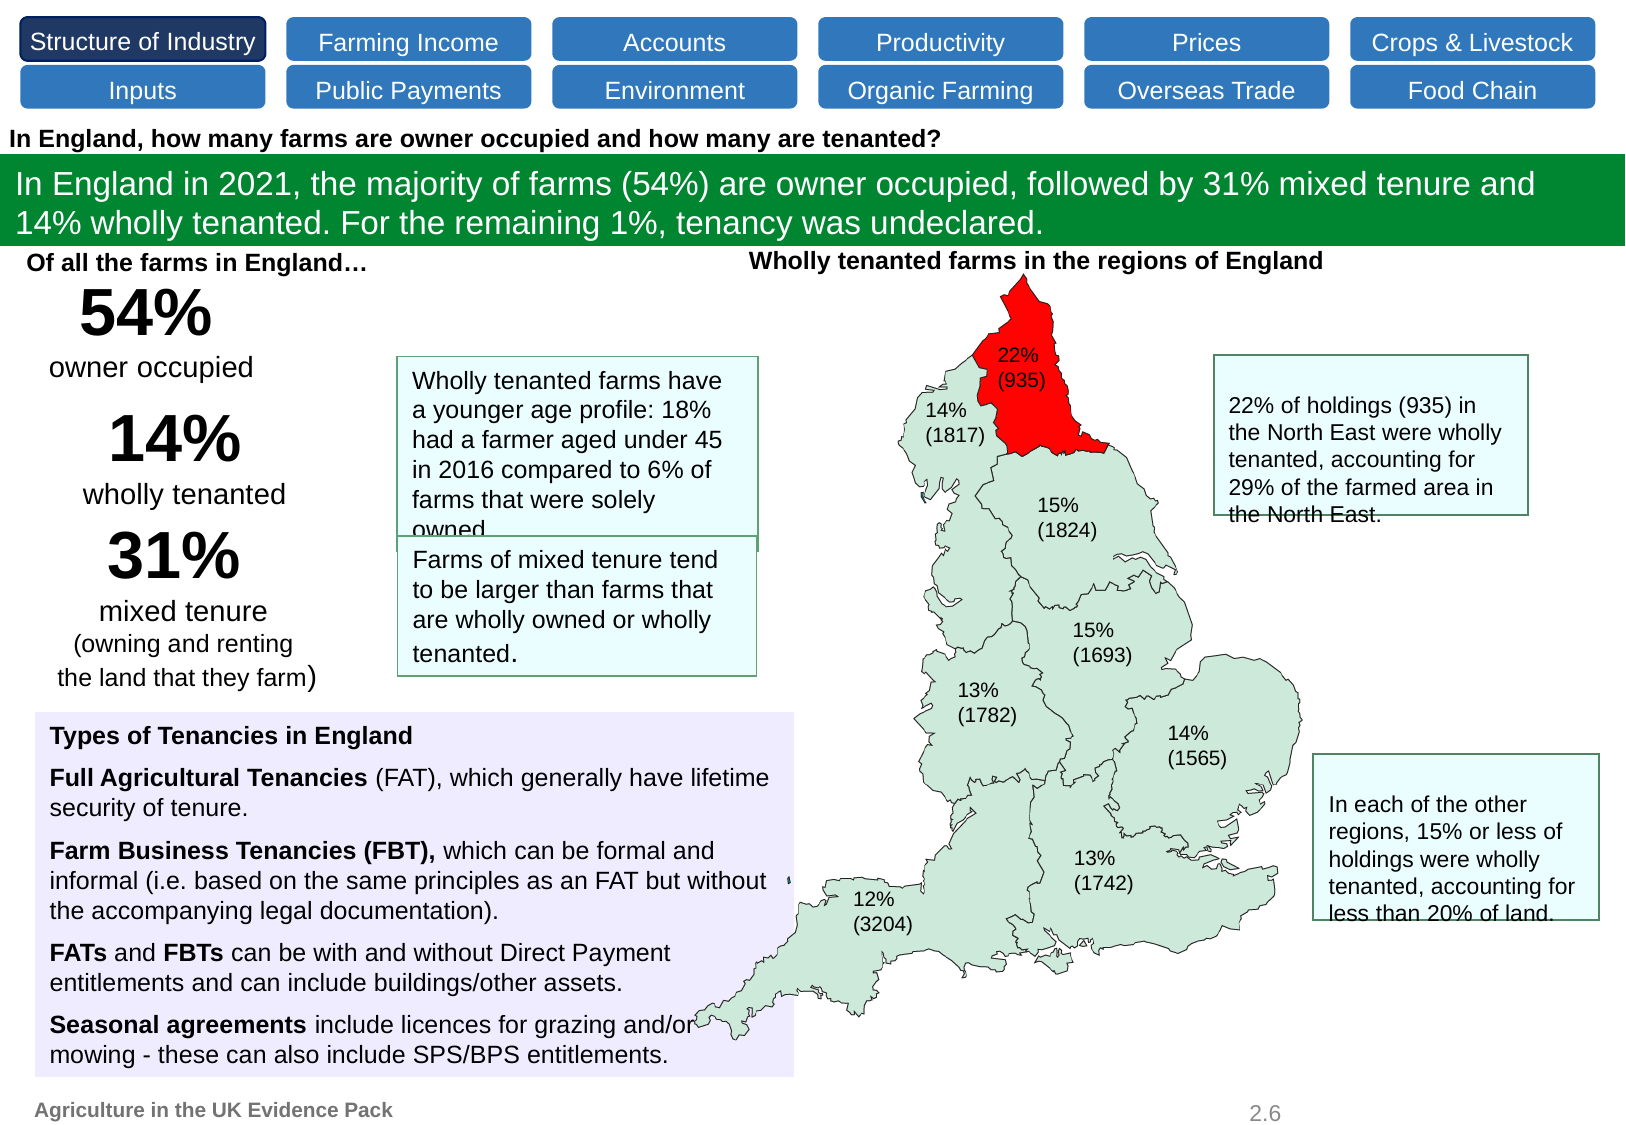

Structure of Industry
Farming Income
Accounts
Productivity
Prices
Crops & Livestock
Inputs
Public Payments
Environment
Organic Farming
Overseas Trade
Food Chain
 In England, how many farms are owner occupied and how many are tenanted?
In England in 2021, the majority of farms (54%) are owner occupied, followed by 31% mixed tenure and 14% wholly tenanted. For the remaining 1%, tenancy was undeclared.
# Slide 2.6 – In England, how many farms are owner occupied and how many are tenanted?
Wholly tenanted farms in the regions of England
Of all the farms in England…
54%
owner occupied
22% (935)
22% of holdings (935) in the North East were wholly tenanted, accounting for 29% of the farmed area in the North East.
Wholly tenanted farms have a younger age profile: 18% had a farmer aged under 45 in 2016 compared to 6% of farms that were solely owned.
14%
wholly tenanted
14% (1817)
15% (1824)
31%
mixed tenure
(owning and renting
 the land that they farm)
Farms of mixed tenure tend to be larger than farms that are wholly owned or wholly tenanted.
15% (1693)
13% (1782)
Types of Tenancies in England
Full Agricultural Tenancies (FAT), which generally have lifetime security of tenure.
Farm Business Tenancies (FBT), which can be formal and informal (i.e. based on the same principles as an FAT but without the accompanying legal documentation).
FATs and FBTs can be with and without Direct Payment entitlements and can include buildings/other assets.
Seasonal agreements include licences for grazing and/or mowing - these can also include SPS/BPS entitlements.
14% (1565)
In each of the other regions, 15% or less of holdings were wholly tenanted, accounting for less than 20% of land.
13% (1742)
12% (3204)
2.6
Agriculture in the UK Evidence Pack